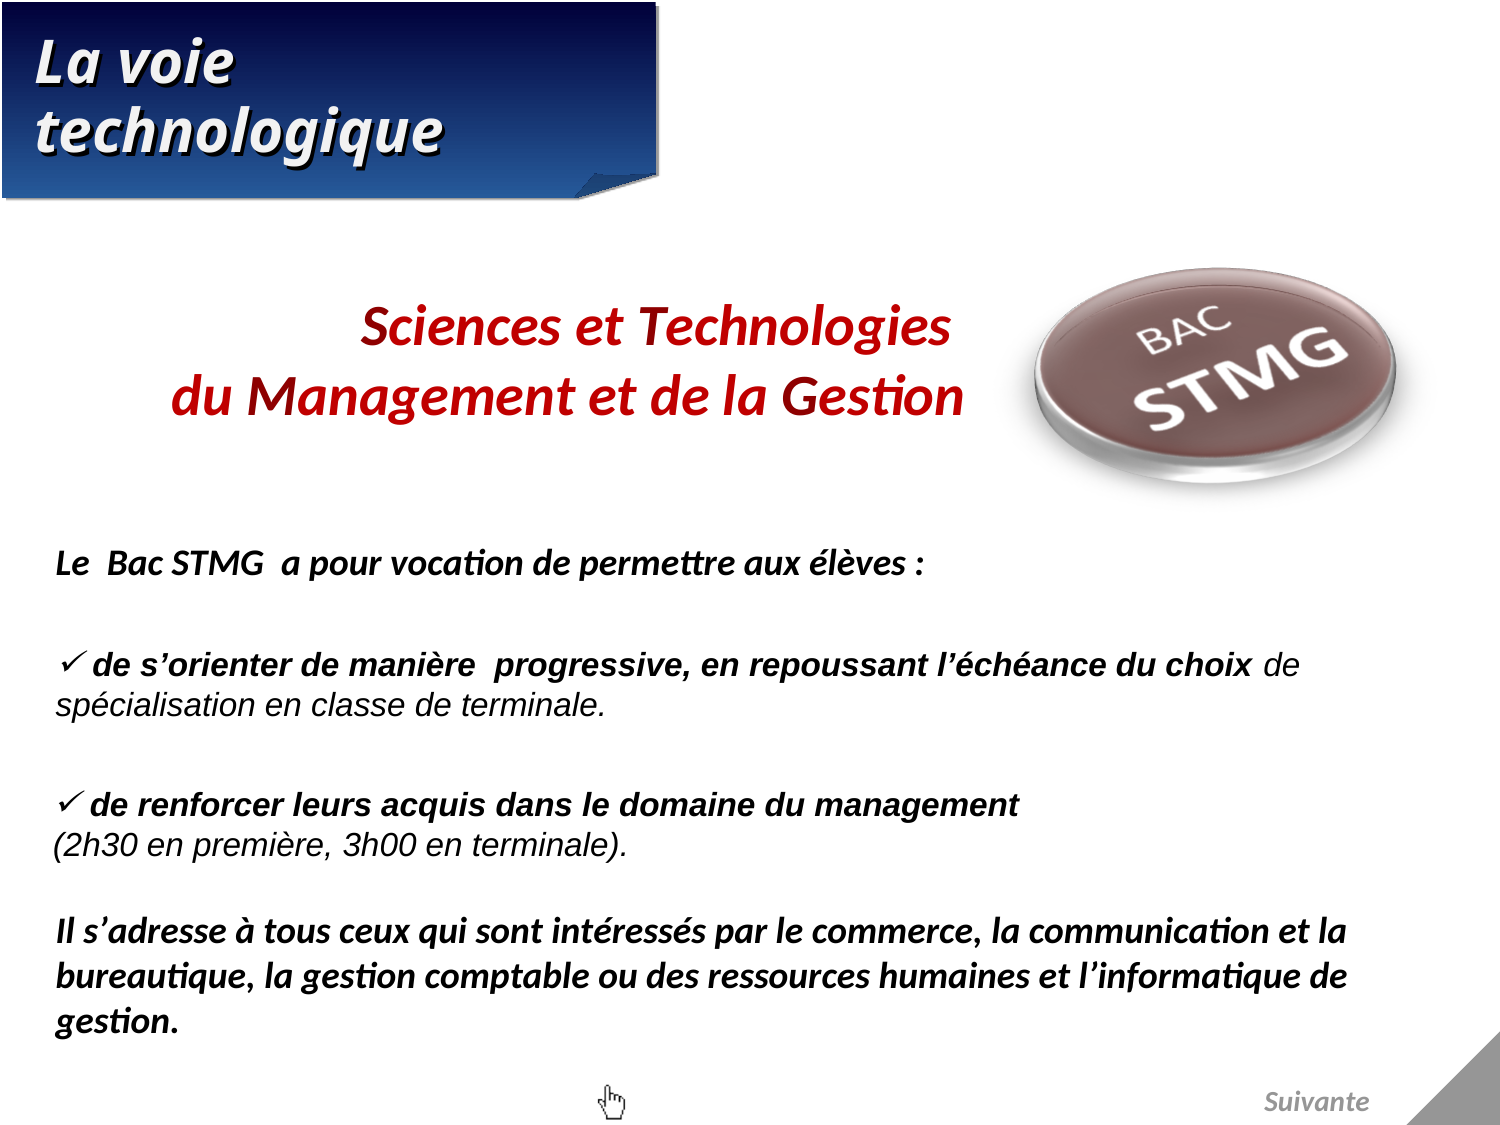

La voie technologique
Sciences et Technologies
du Management et de la Gestion
Le Bac STMG a pour vocation de permettre aux élèves :
 de s’orienter de manière progressive, en repoussant l’échéance du choix de
spécialisation en classe de terminale.
 de renforcer leurs acquis dans le domaine du management
(2h30 en première, 3h00 en terminale).
Il s’adresse à tous ceux qui sont intéressés par le commerce, la communication et la bureautique, la gestion comptable ou des ressources humaines et l’informatique de gestion.
Suivante